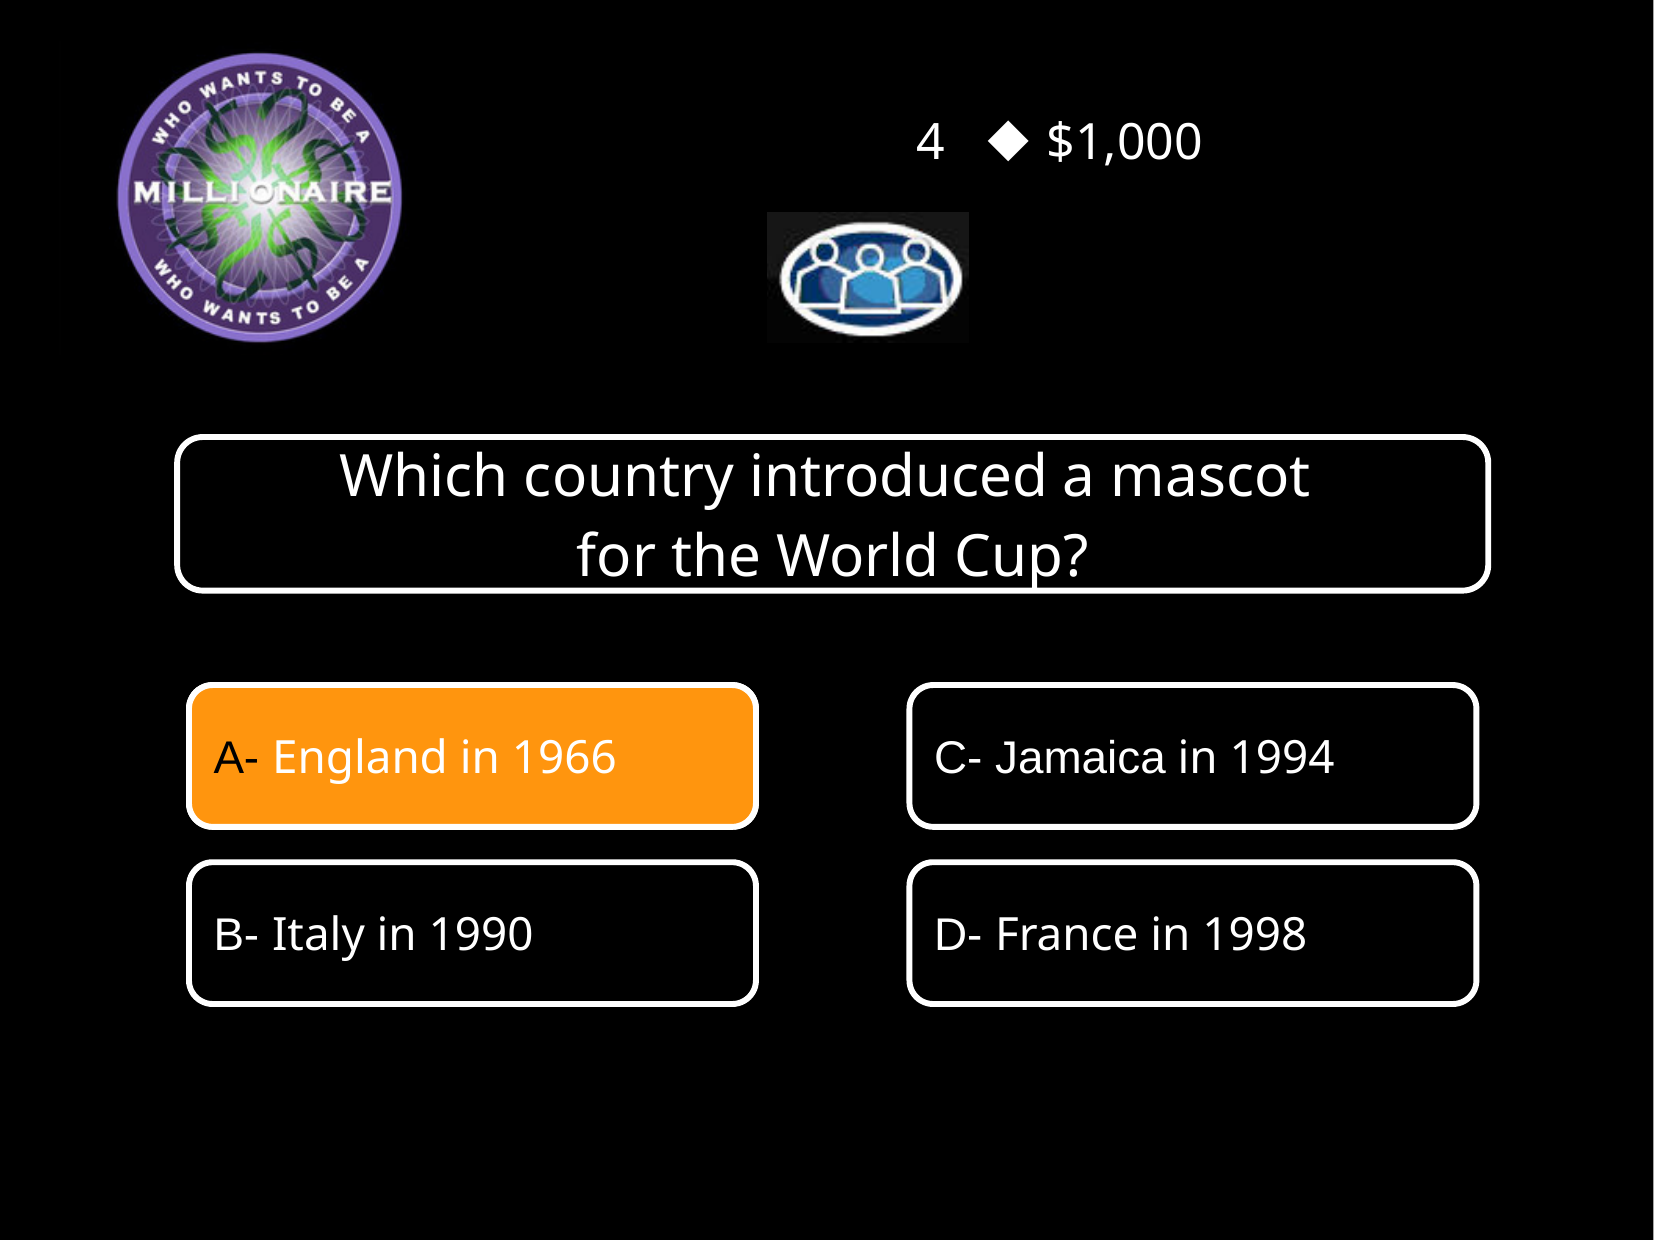

4  $1,000
Which country introduced a mascot
for the World Cup?
A- England in 1966
A- England in 1966
C- Jamaica in 1994
B- Italy in 1990
D- France in 1998